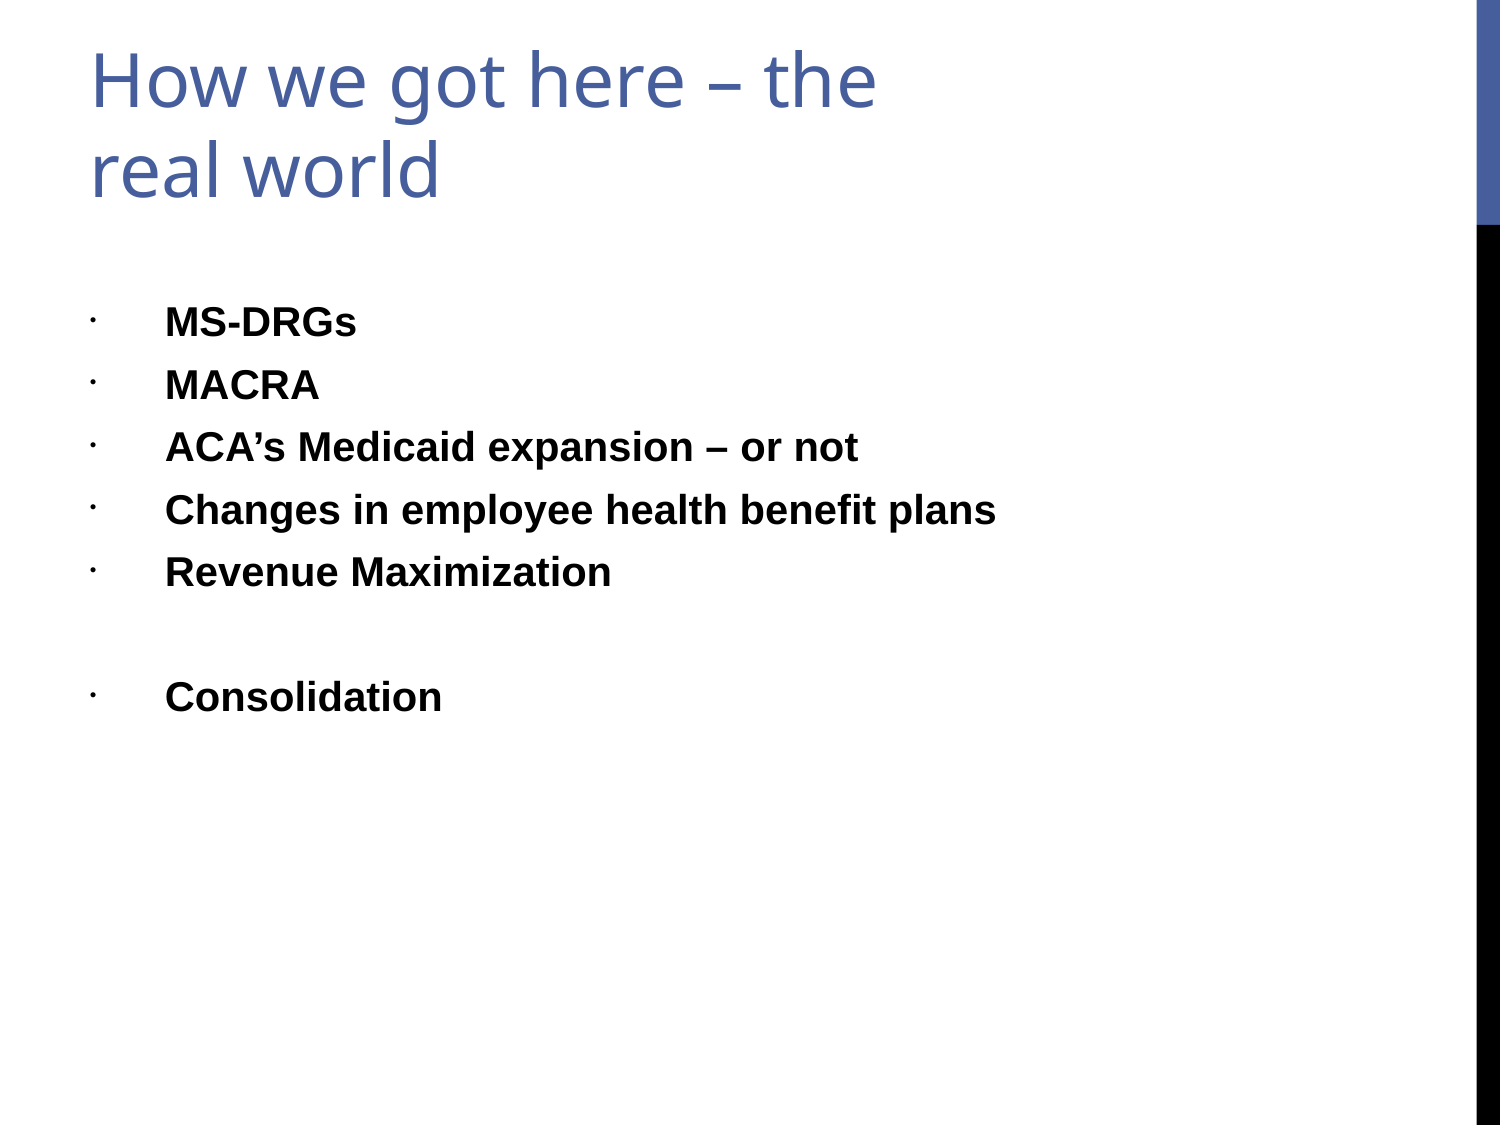

# How we got here – the real world
MS-DRGs
MACRA
ACA’s Medicaid expansion – or not
Changes in employee health benefit plans
Revenue Maximization
Consolidation